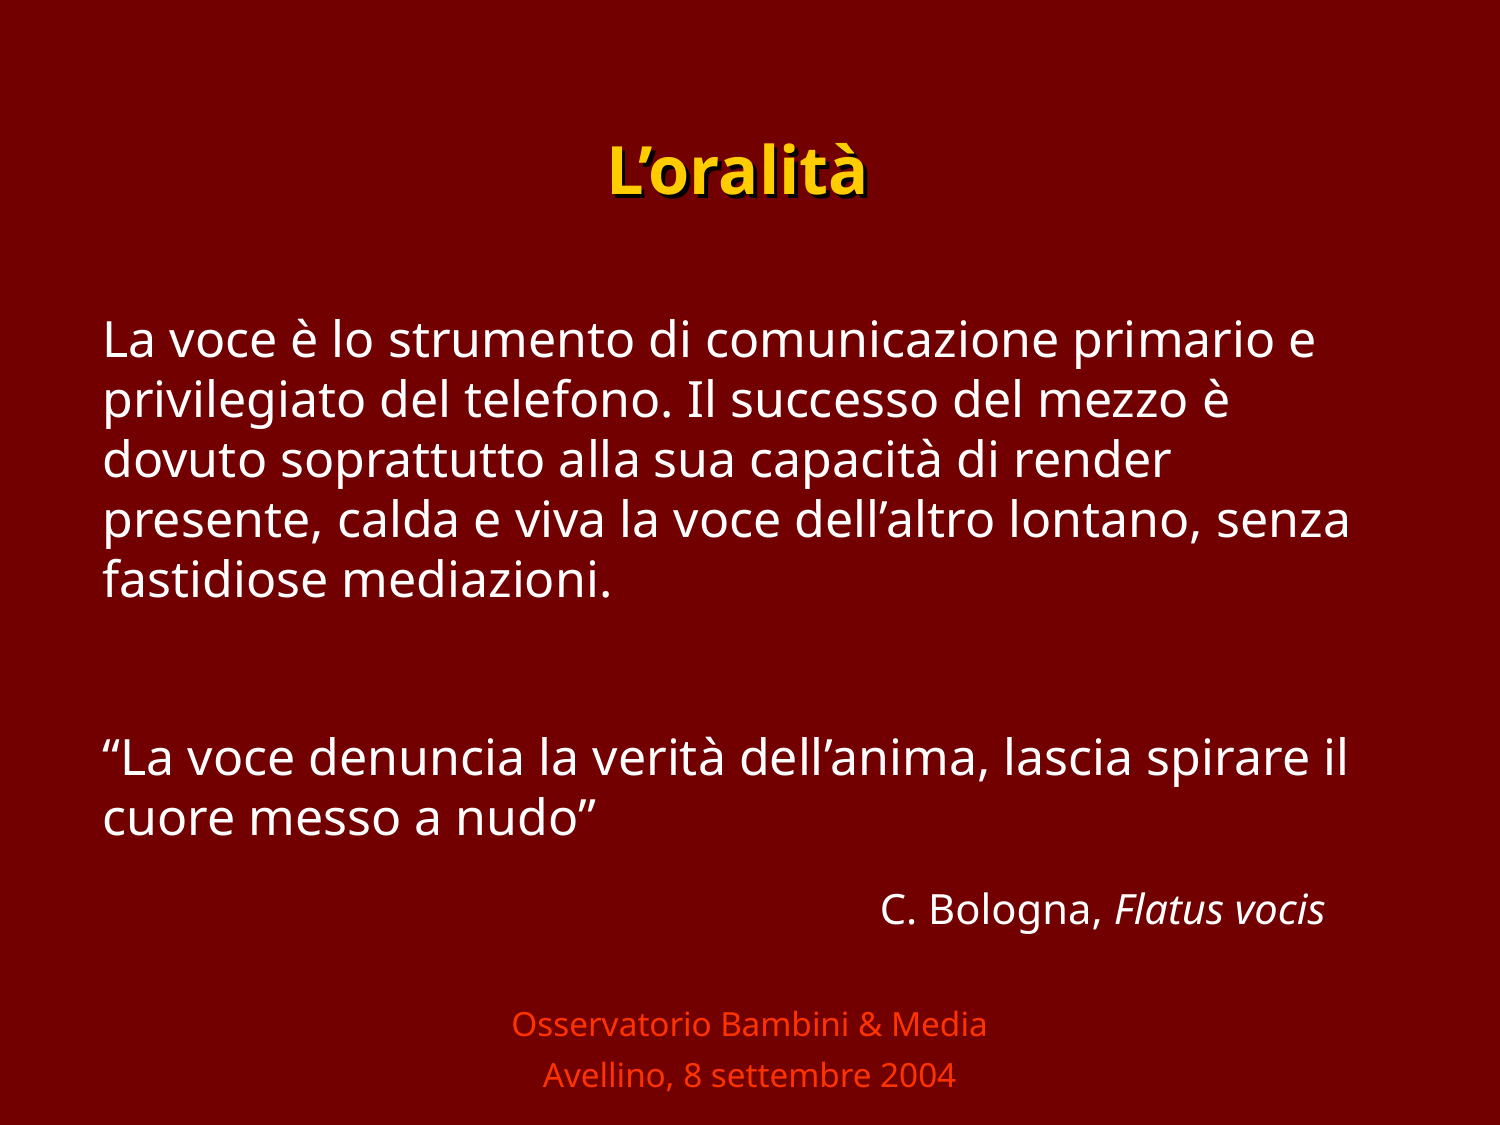

L’oralità
La voce è lo strumento di comunicazione primario e privilegiato del telefono. Il successo del mezzo è dovuto soprattutto alla sua capacità di render presente, calda e viva la voce dell’altro lontano, senza fastidiose mediazioni.
“La voce denuncia la verità dell’anima, lascia spirare il cuore messo a nudo”
C. Bologna, Flatus vocis
Osservatorio Bambini & Media
Avellino, 8 settembre 2004